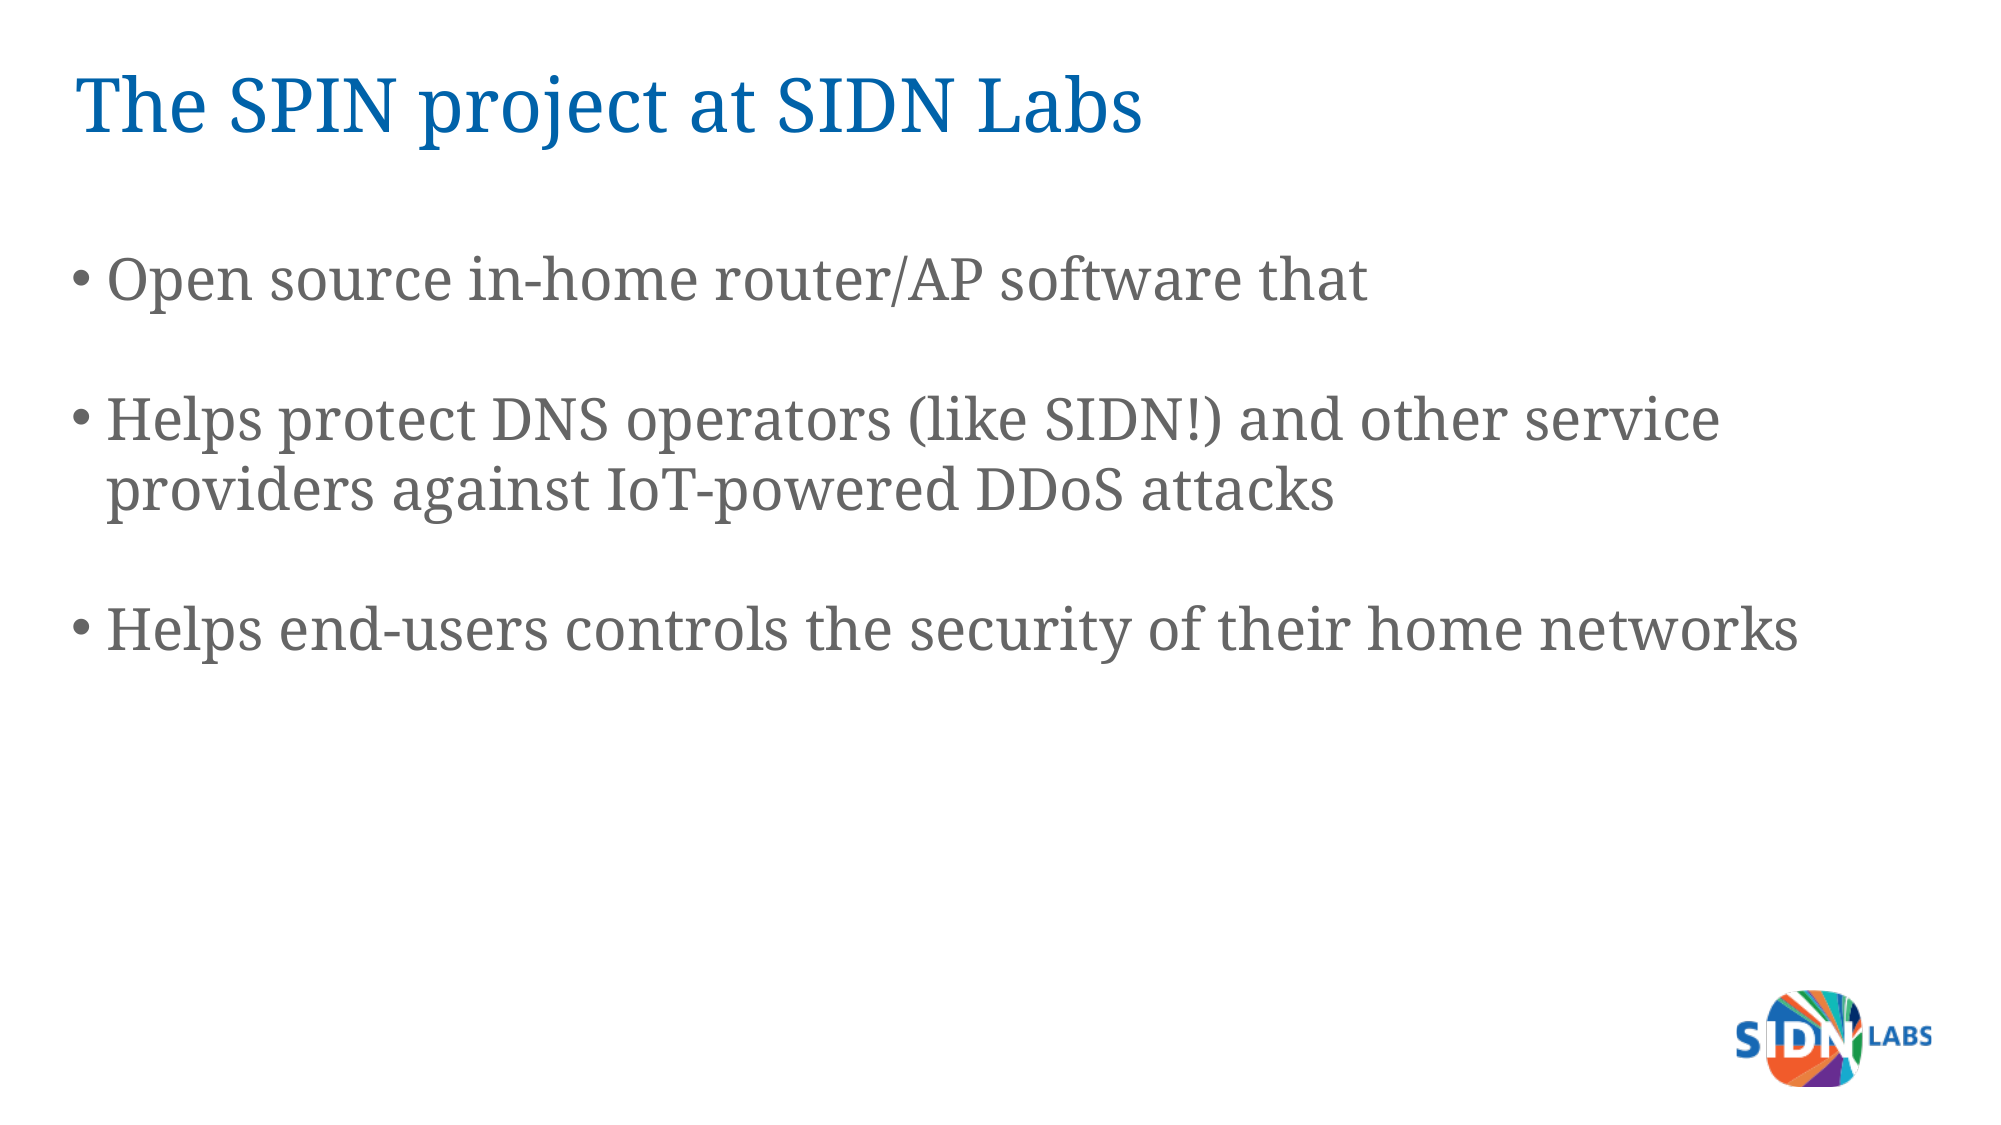

The SPIN project at SIDN Labs
Open source in-home router/AP software that
Helps protect DNS operators (like SIDN!) and other service providers against IoT-powered DDoS attacks
Helps end-users controls the security of their home networks